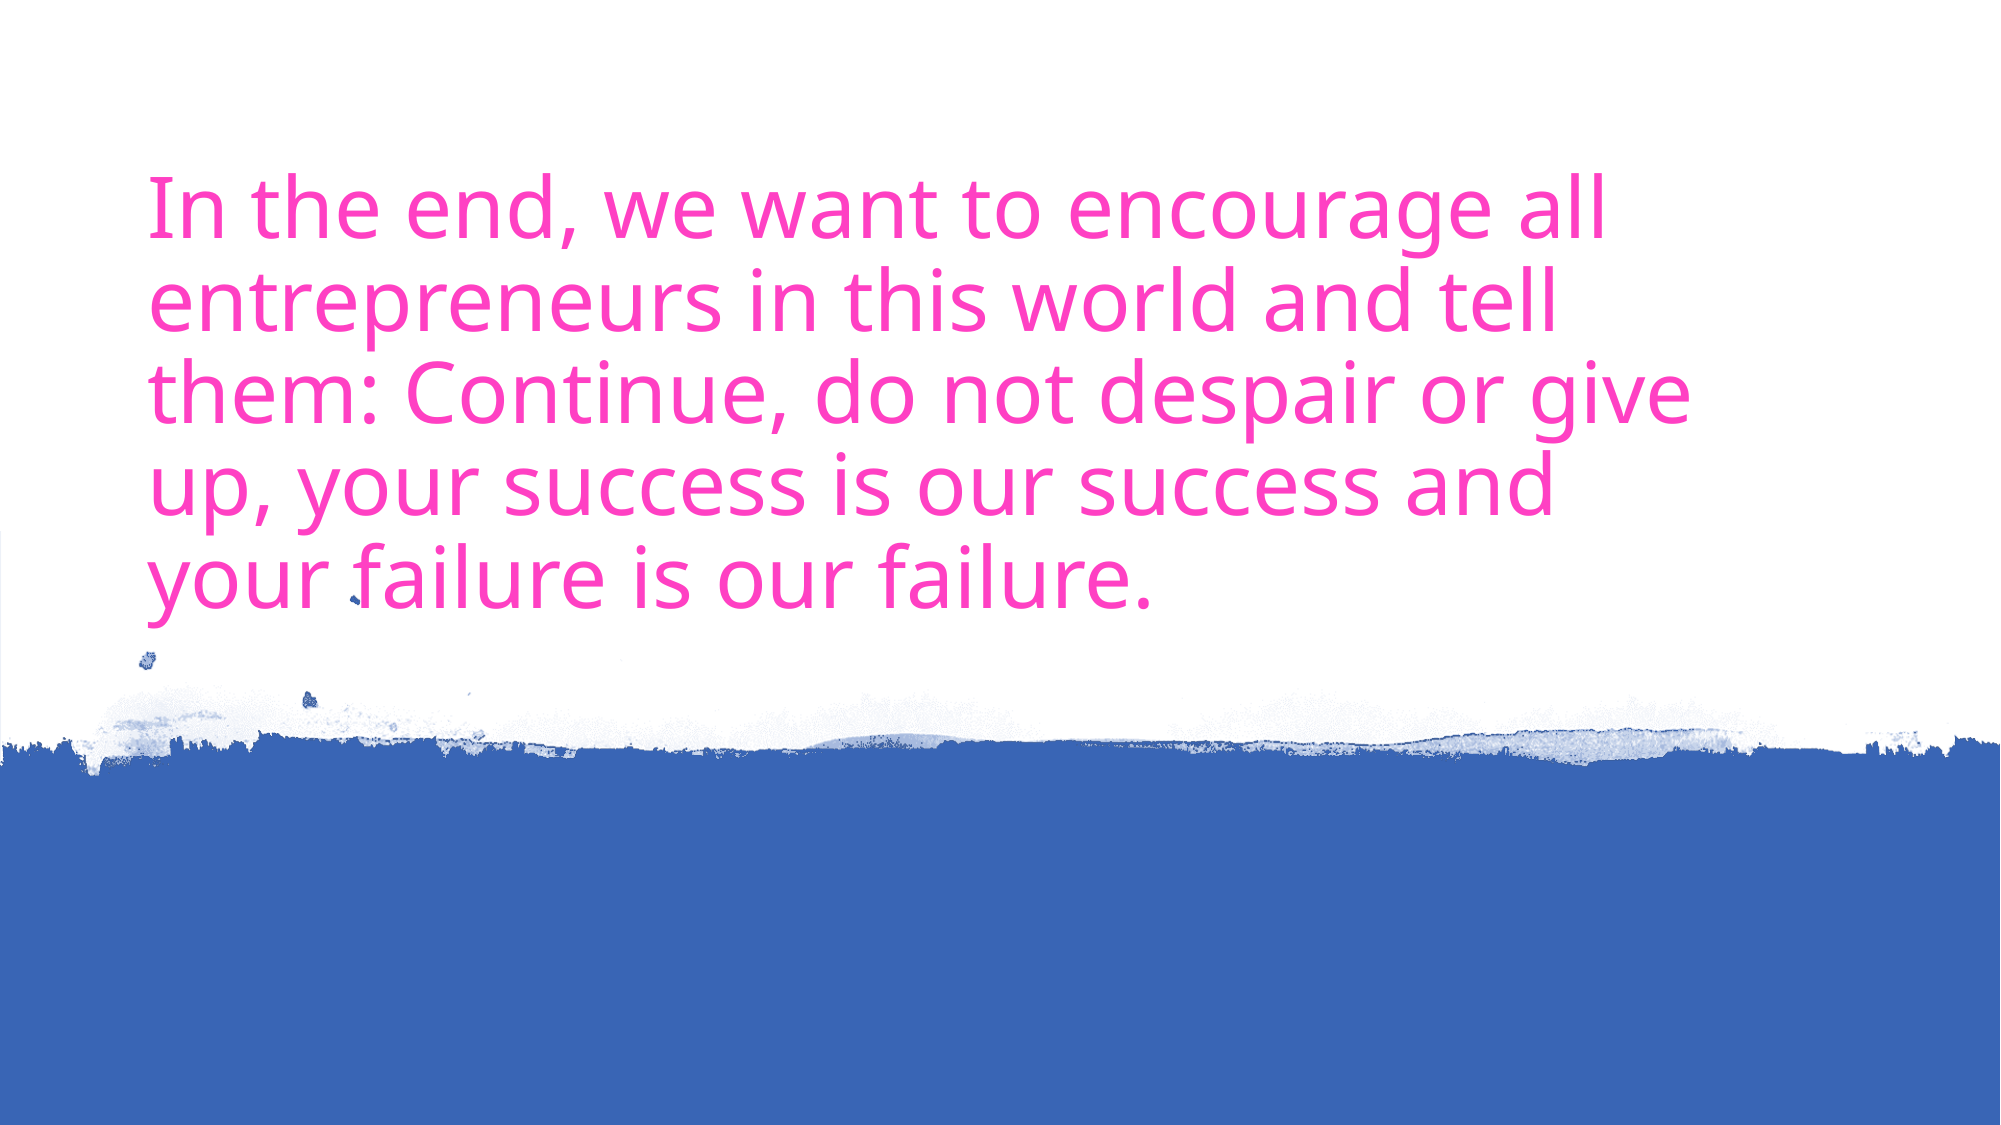

# In the end, we want to encourage all entrepreneurs in this world and tell them: Continue, do not despair or give up, your success is our success and your failure is our failure.